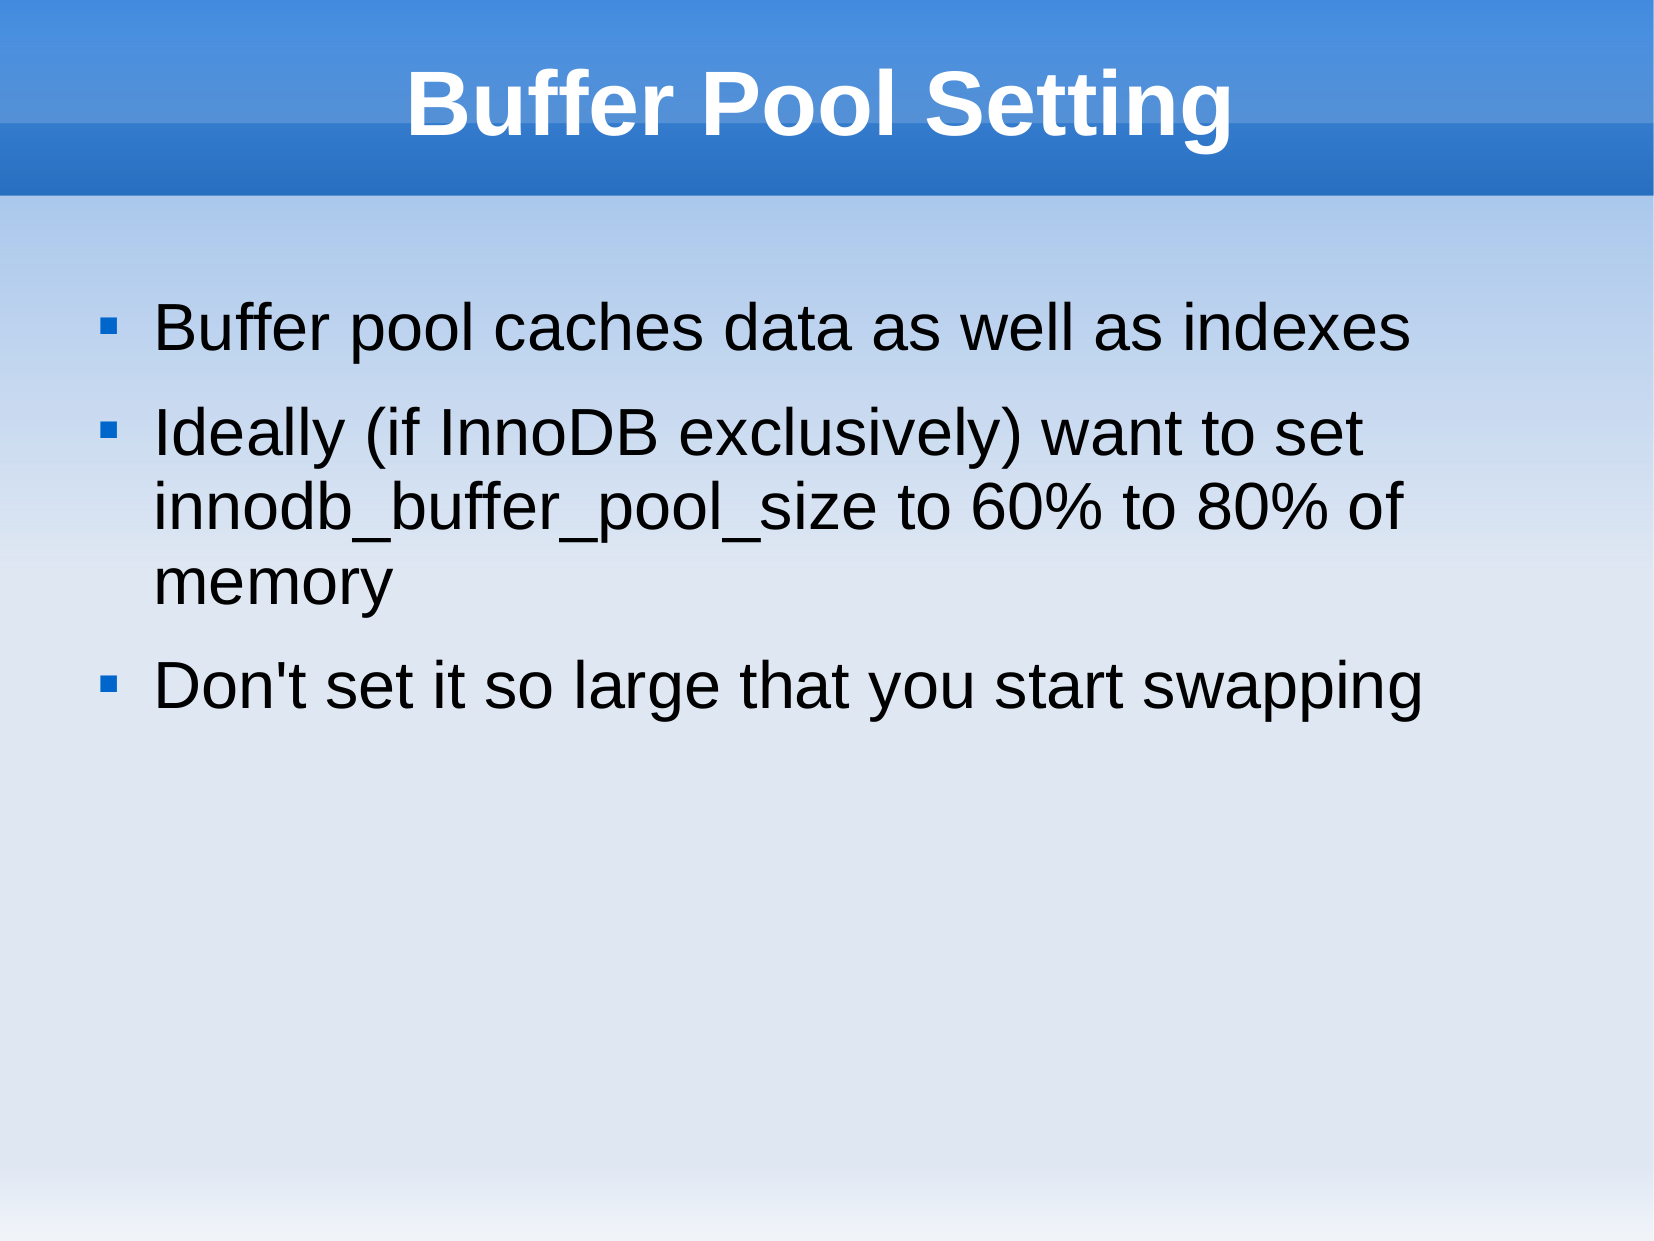

# Buffer Pool Setting
Buffer pool caches data as well as indexes
Ideally (if InnoDB exclusively) want to set innodb_buffer_pool_size to 60% to 80% of memory
Don't set it so large that you start swapping